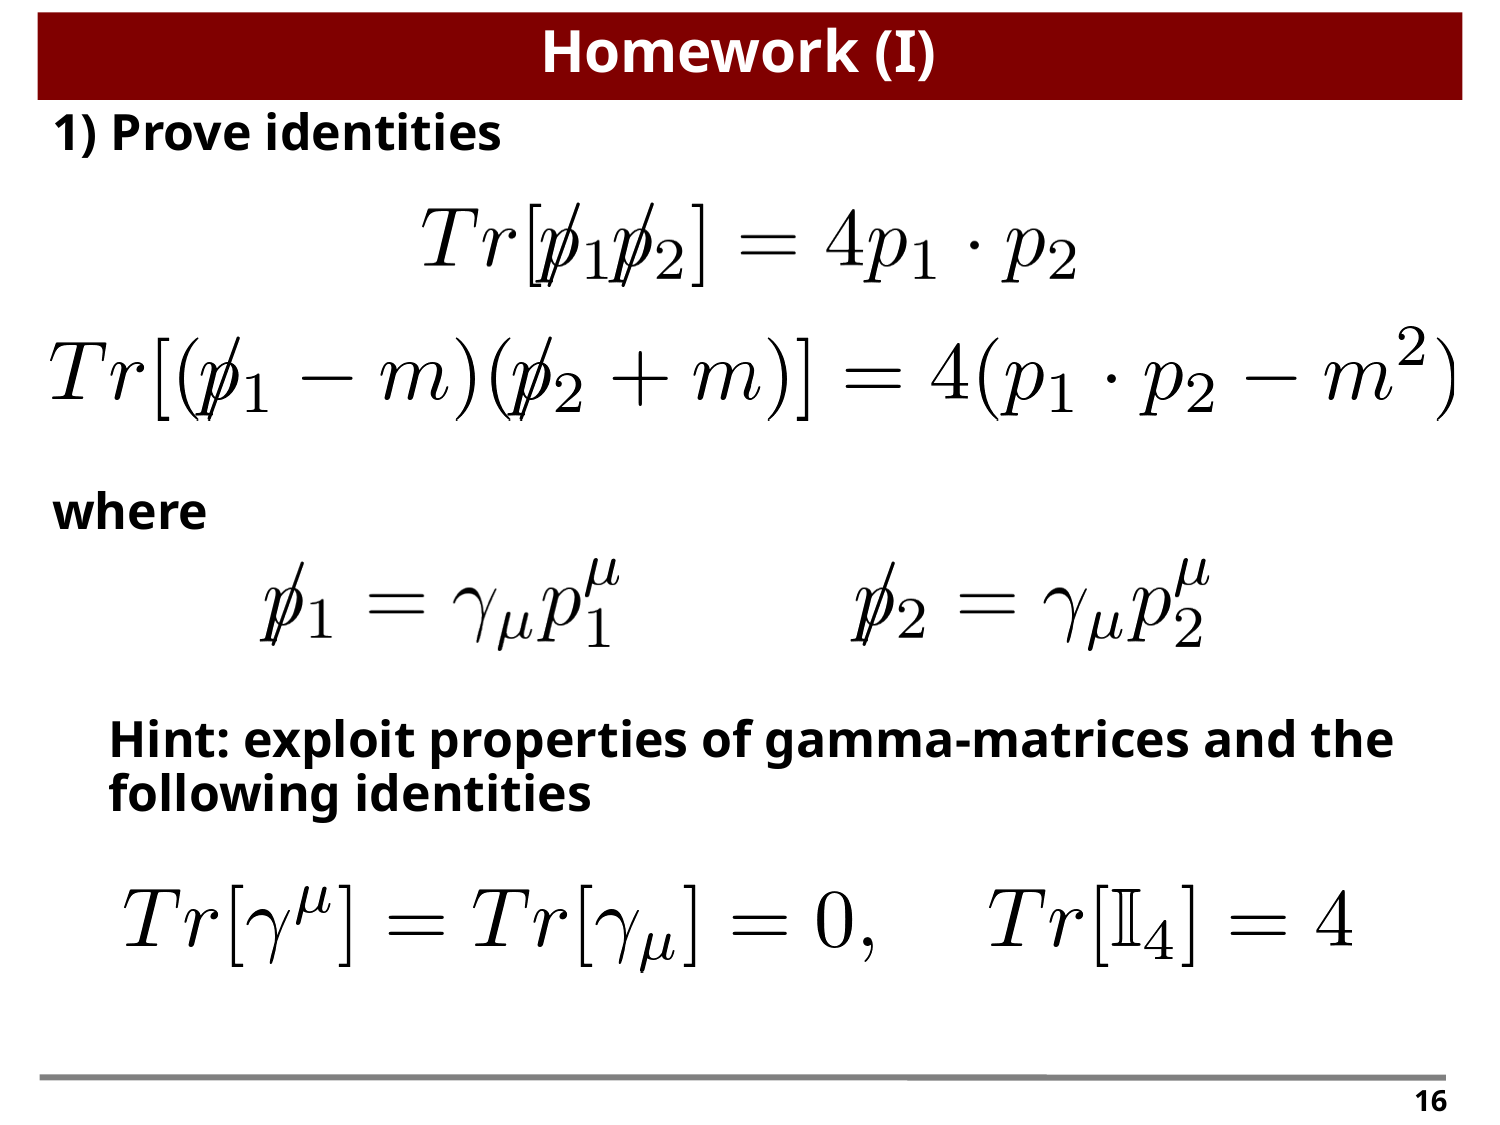

# Homework (I)
1) Prove identities
where
 	Hint: exploit properties of gamma-matrices and the following identities